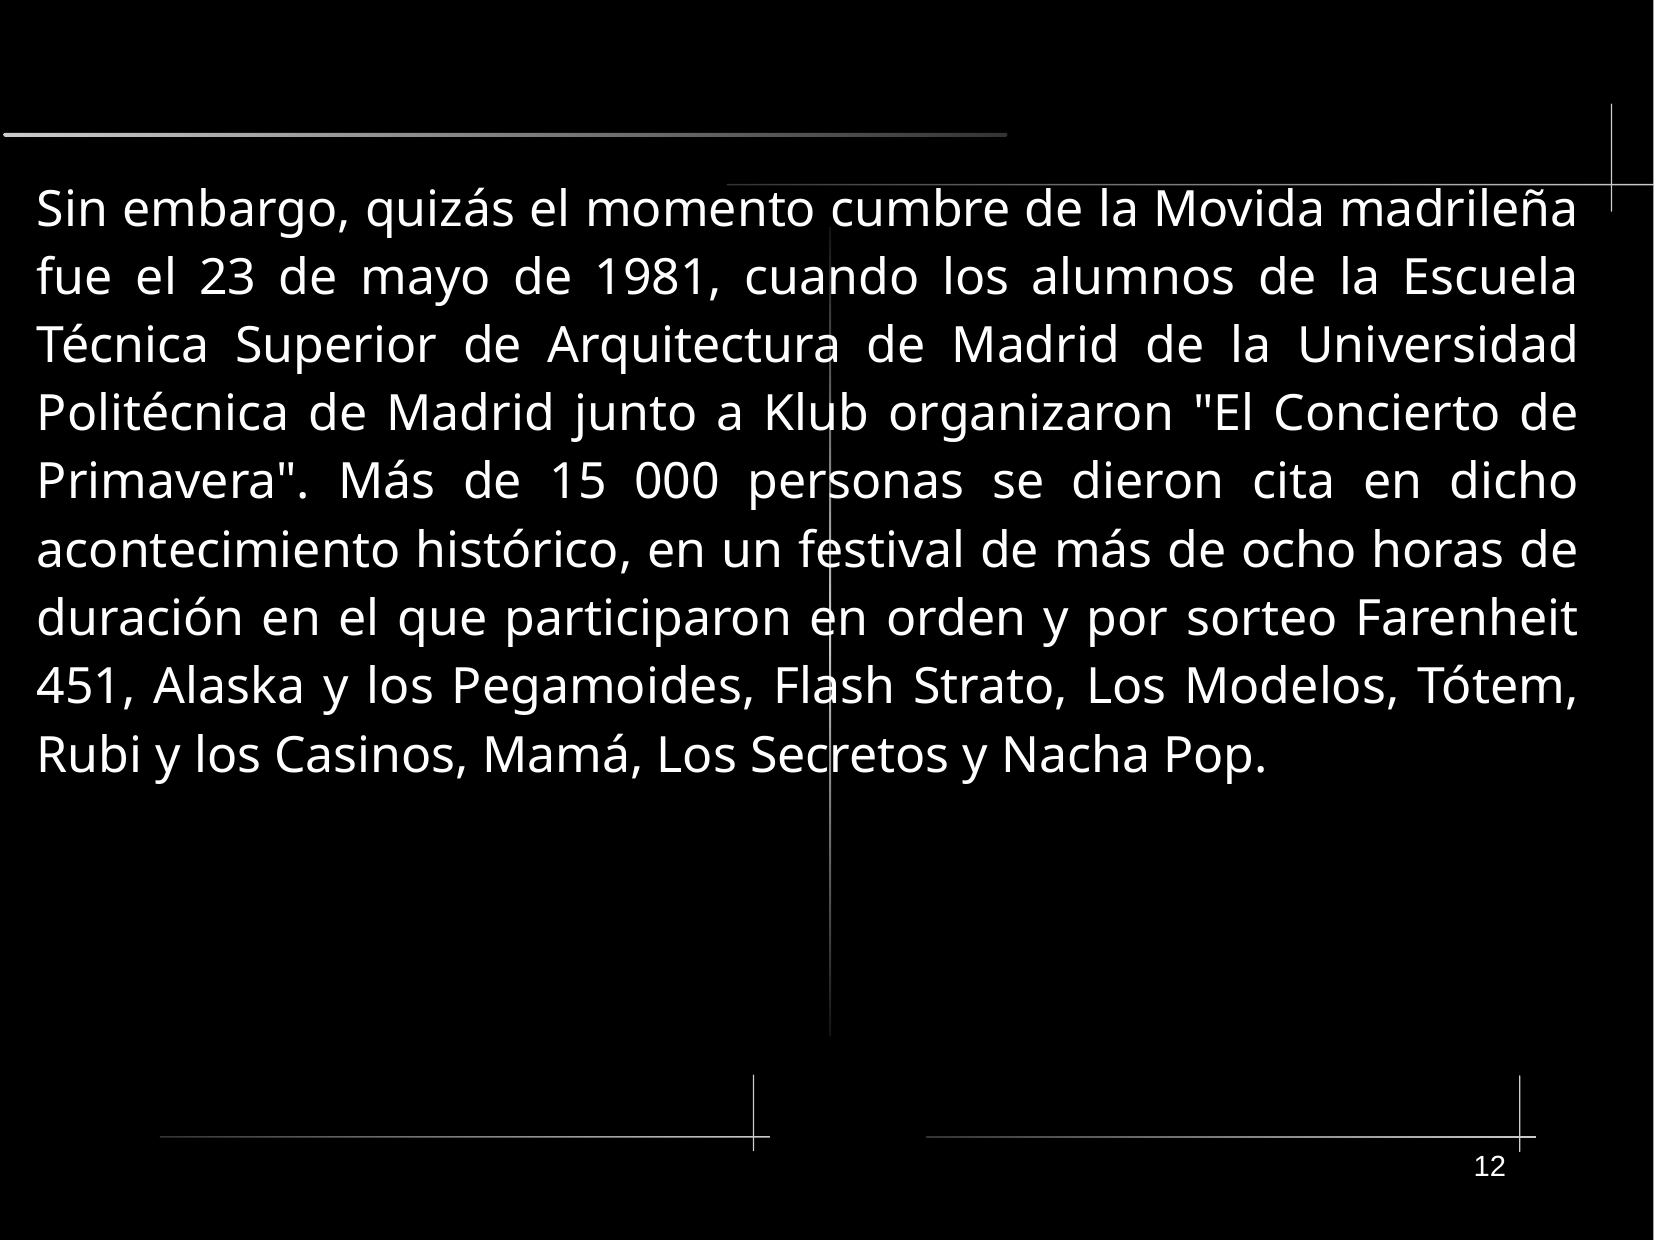

Sin embargo, quizás el momento cumbre de la Movida madrileña fue el 23 de mayo de 1981, cuando los alumnos de la Escuela Técnica Superior de Arquitectura de Madrid de la Universidad Politécnica de Madrid junto a Klub organizaron "El Concierto de Primavera". Más de 15 000 personas se dieron cita en dicho acontecimiento histórico, en un festival de más de ocho horas de duración en el que participaron en orden y por sorteo Farenheit 451, Alaska y los Pegamoides, Flash Strato, Los Modelos, Tótem, Rubi y los Casinos, Mamá, Los Secretos y Nacha Pop.
12